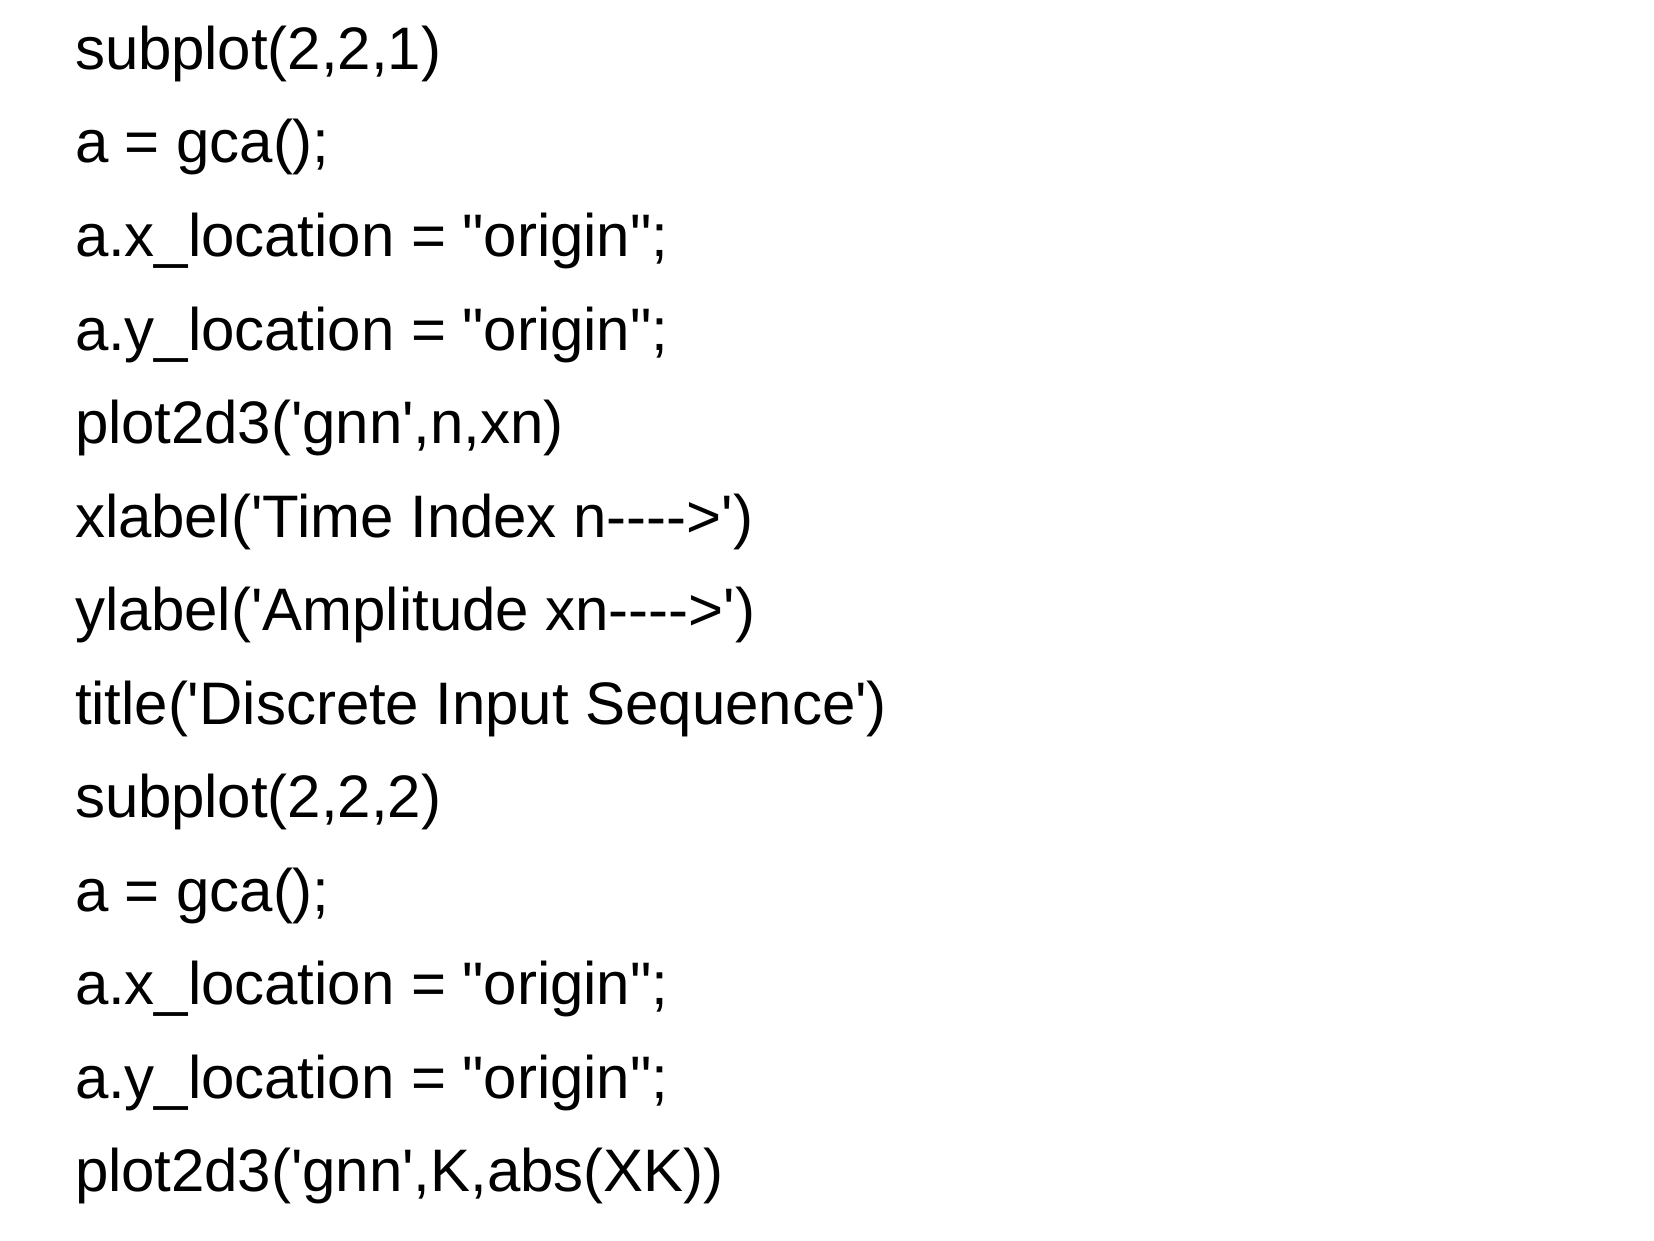

# subplot(2,2,1)
a = gca();
a.x_location = "origin";
a.y_location = "origin";
plot2d3('gnn',n,xn)
xlabel('Time Index n---->')
ylabel('Amplitude xn---->')
title('Discrete Input Sequence')
subplot(2,2,2)
a = gca();
a.x_location = "origin";
a.y_location = "origin";
plot2d3('gnn',K,abs(XK))